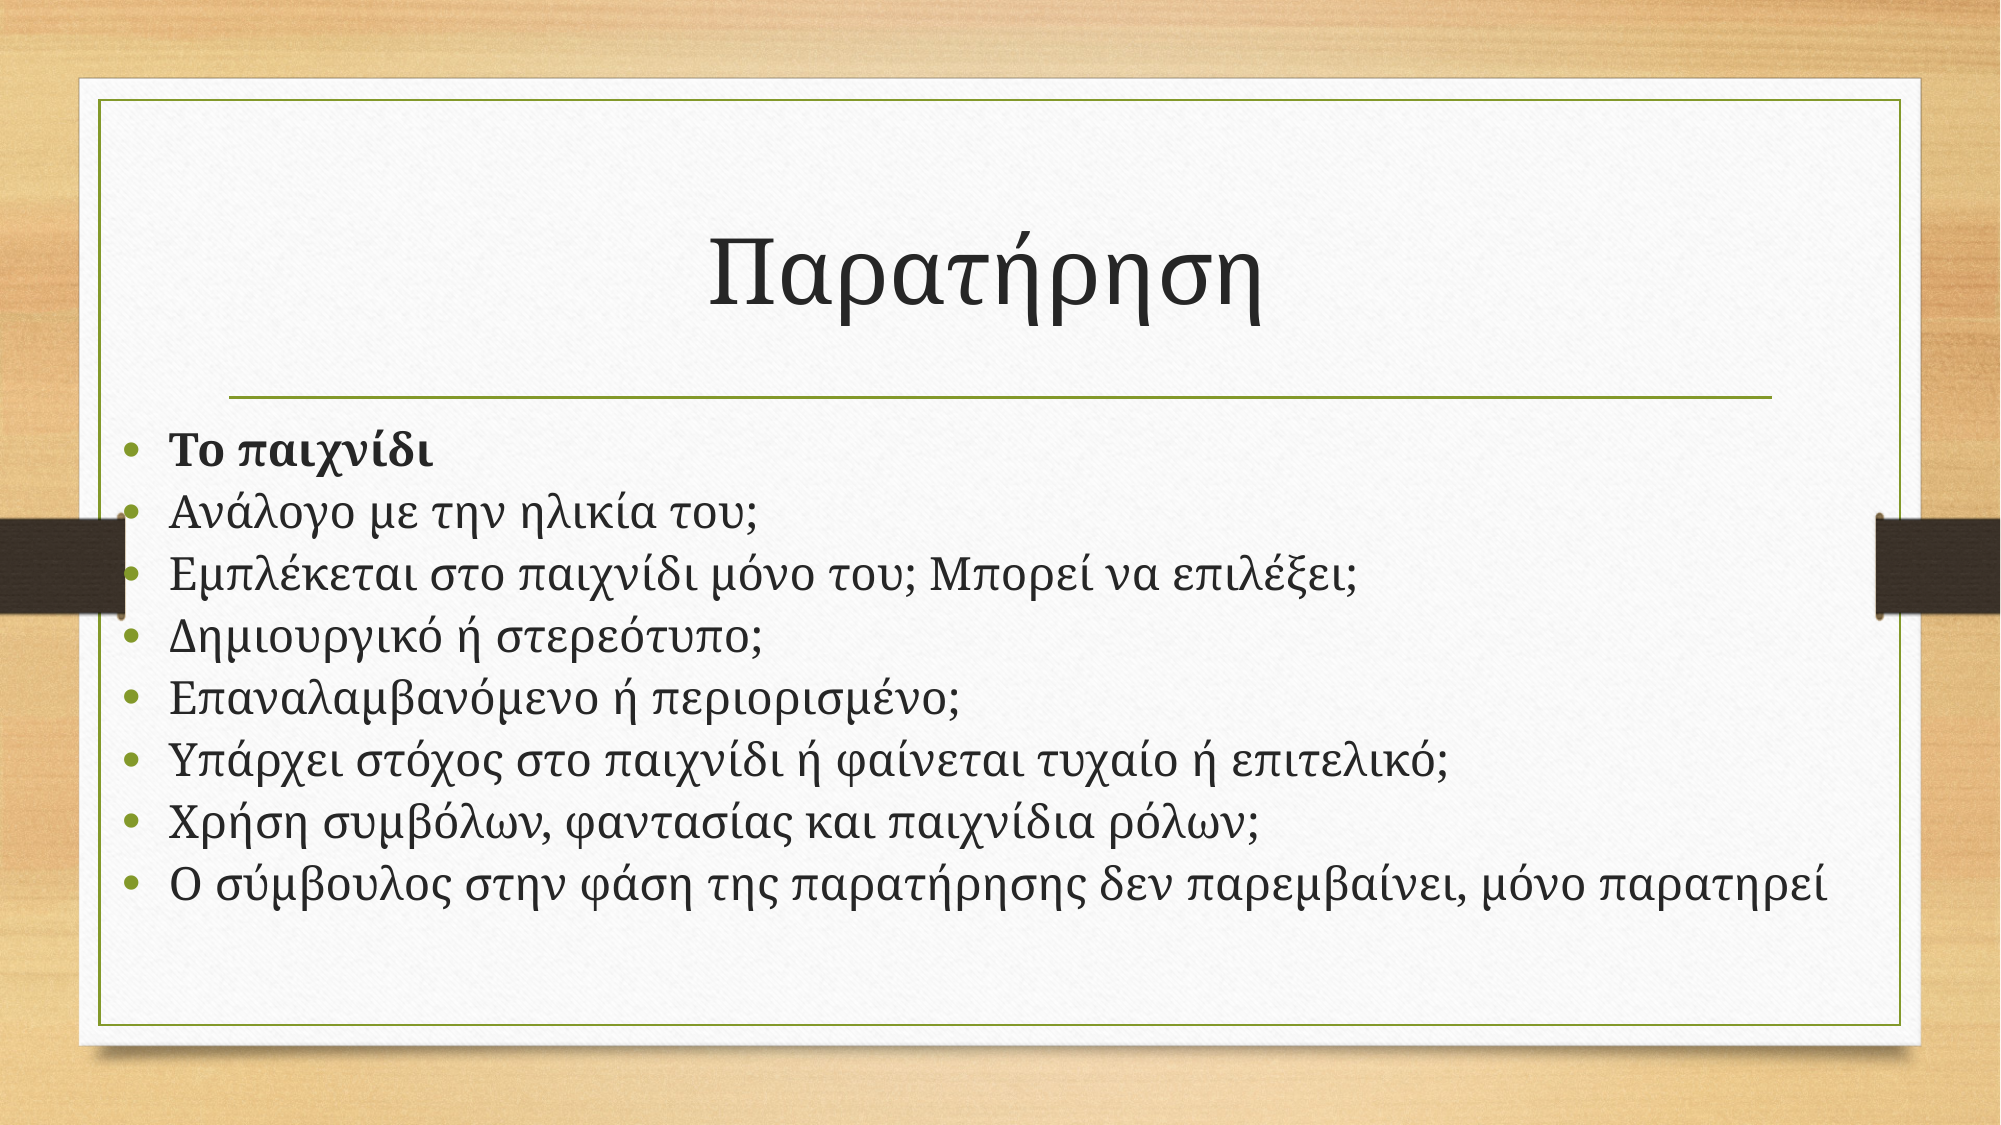

# Παρατήρηση
Το παιχνίδι
Ανάλογο με την ηλικία του;
Εμπλέκεται στο παιχνίδι μόνο του; Μπορεί να επιλέξει;
Δημιουργικό ή στερεότυπο;
Επαναλαμβανόμενο ή περιορισμένο;
Υπάρχει στόχος στο παιχνίδι ή φαίνεται τυχαίο ή επιτελικό;
Χρήση συμβόλων, φαντασίας και παιχνίδια ρόλων;
Ο σύμβουλος στην φάση της παρατήρησης δεν παρεμβαίνει, μόνο παρατηρεί